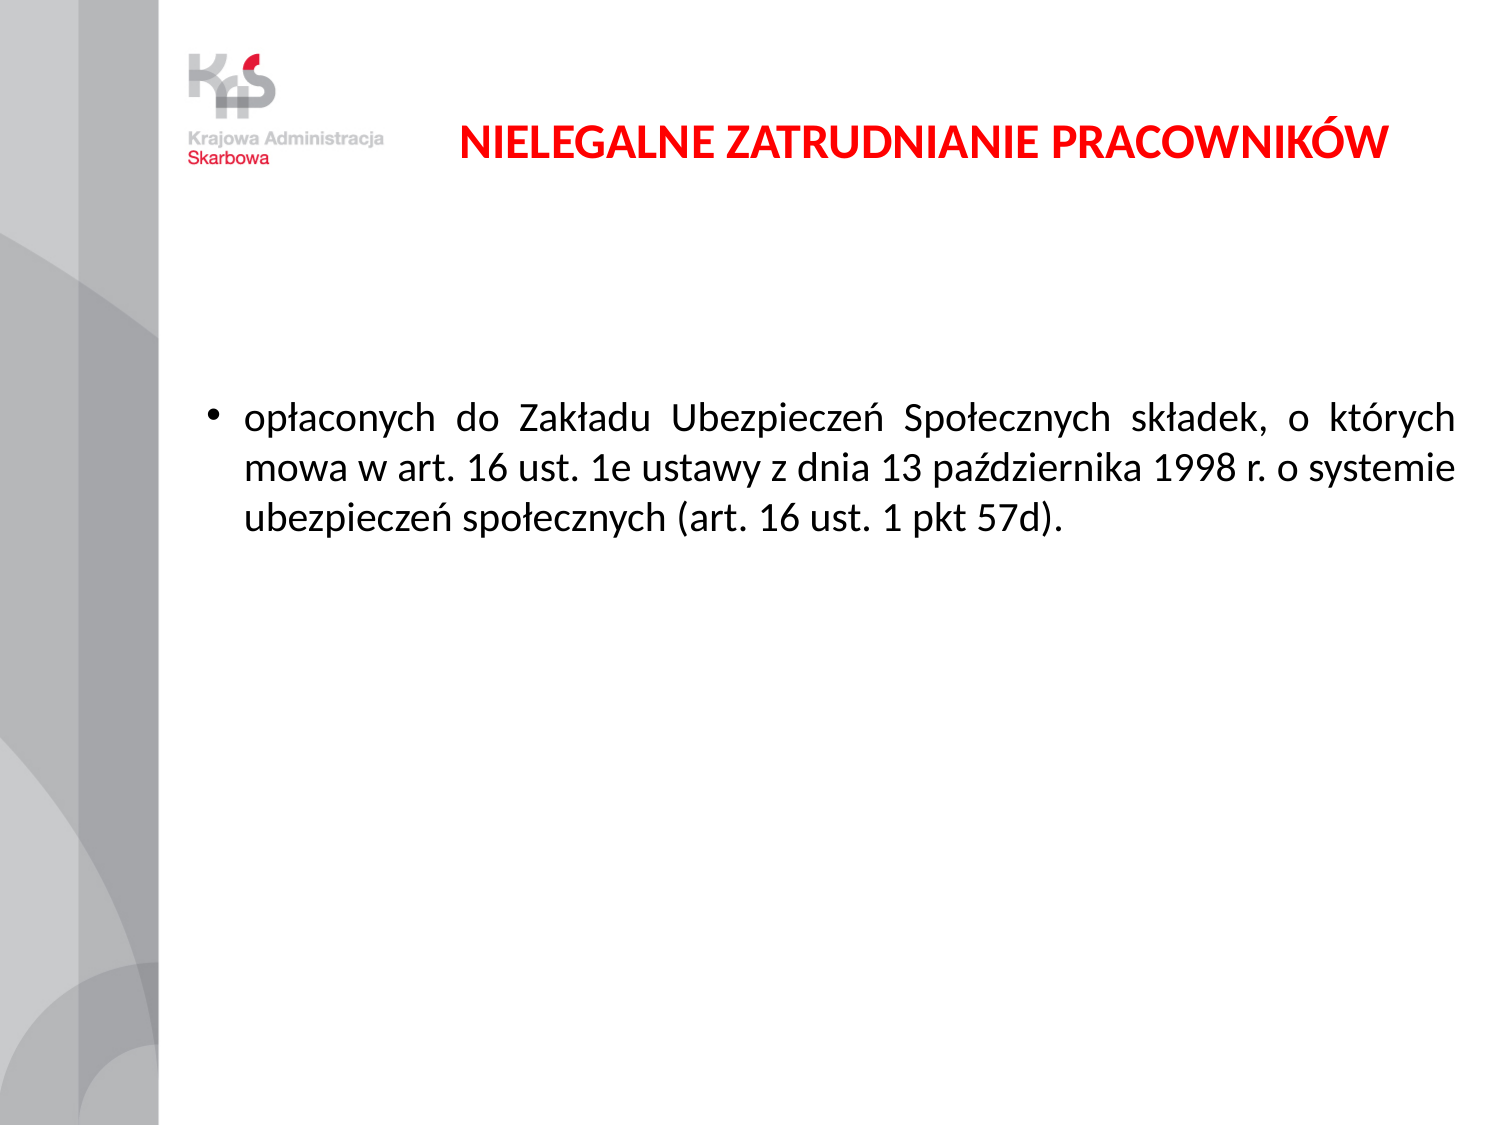

# NIELEGALNE ZATRUDNIANIE PRACOWNIKÓW
opłaconych do Zakładu Ubezpieczeń Społecznych składek, o których mowa w art. 16 ust. 1e ustawy z dnia 13 października 1998 r. o systemie ubezpieczeń społecznych (art. 16 ust. 1 pkt 57d).